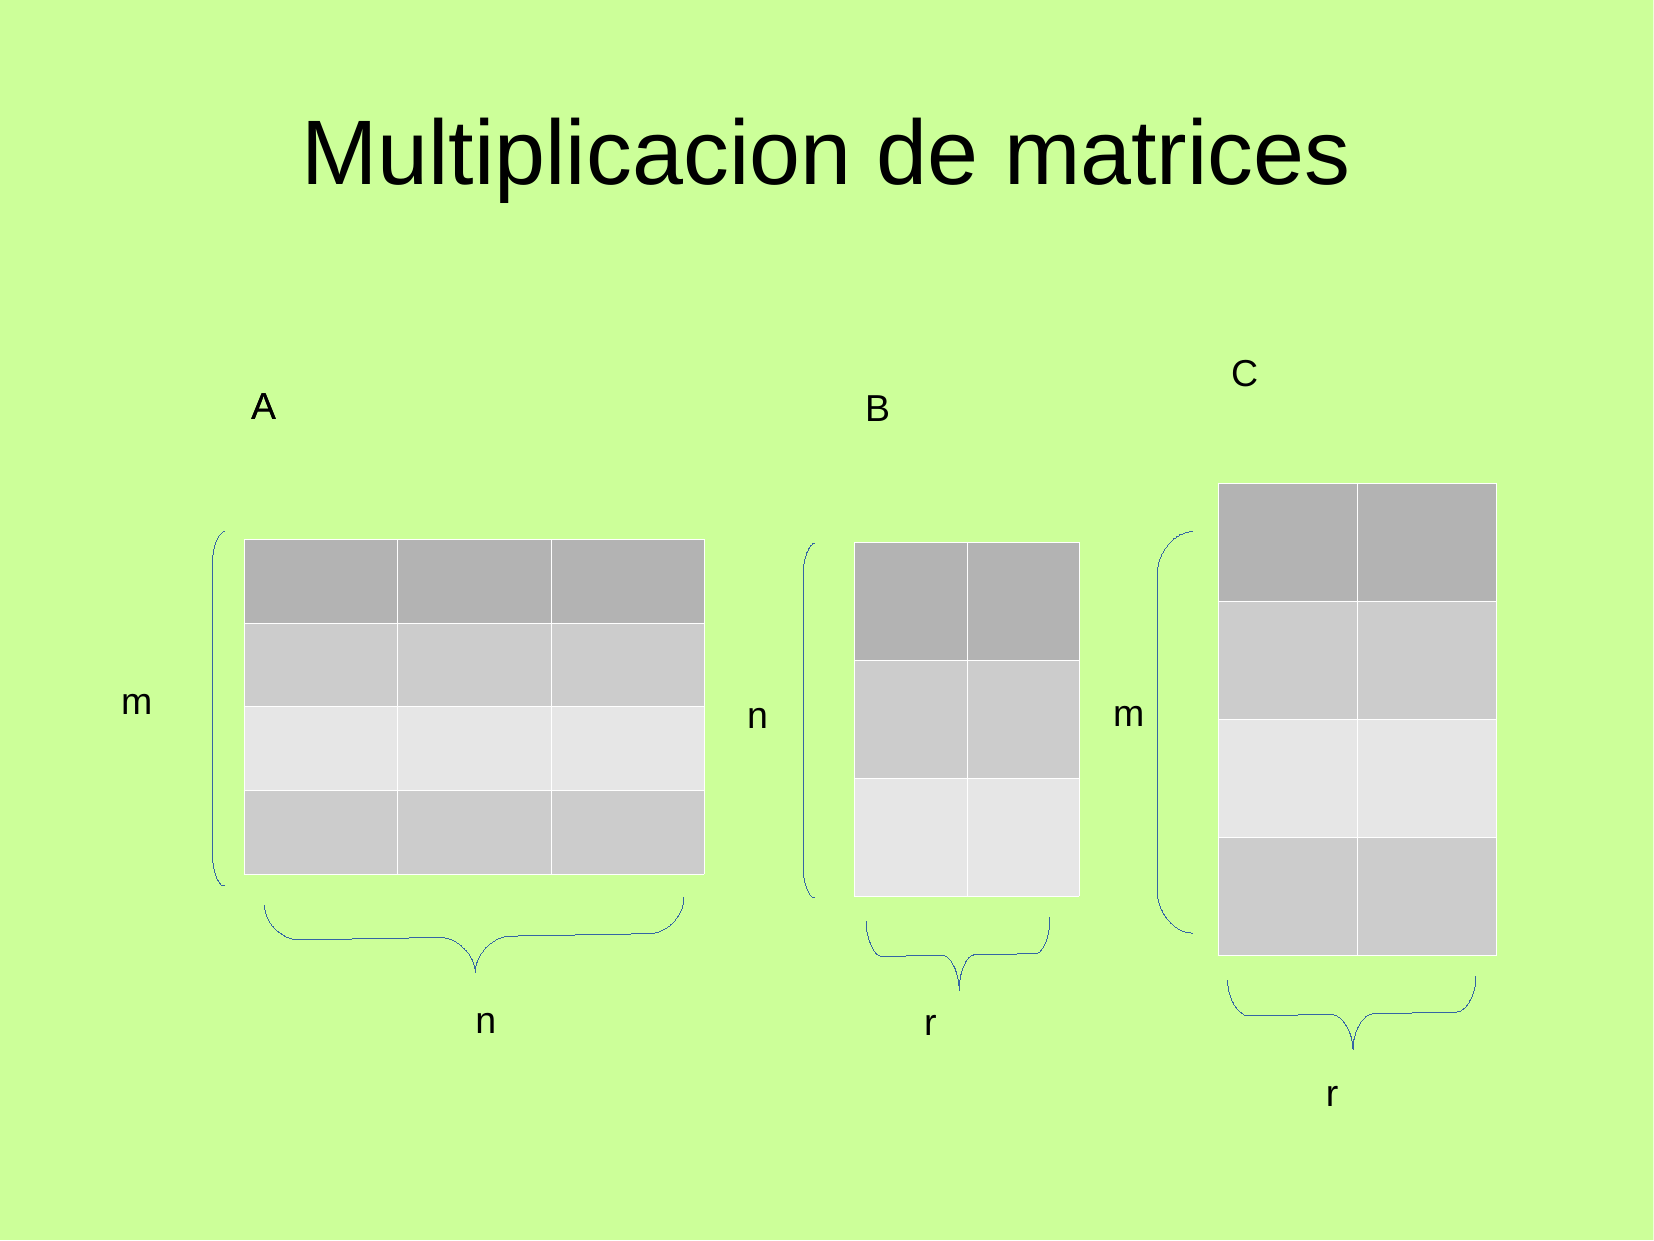

# Multiplicacion de matrices
C
A
A
B
| | |
| --- | --- |
| | |
| | |
| | |
| | | |
| --- | --- | --- |
| | | |
| | | |
| | | |
| | |
| --- | --- |
| | |
| | |
m
m
n
n
r
r